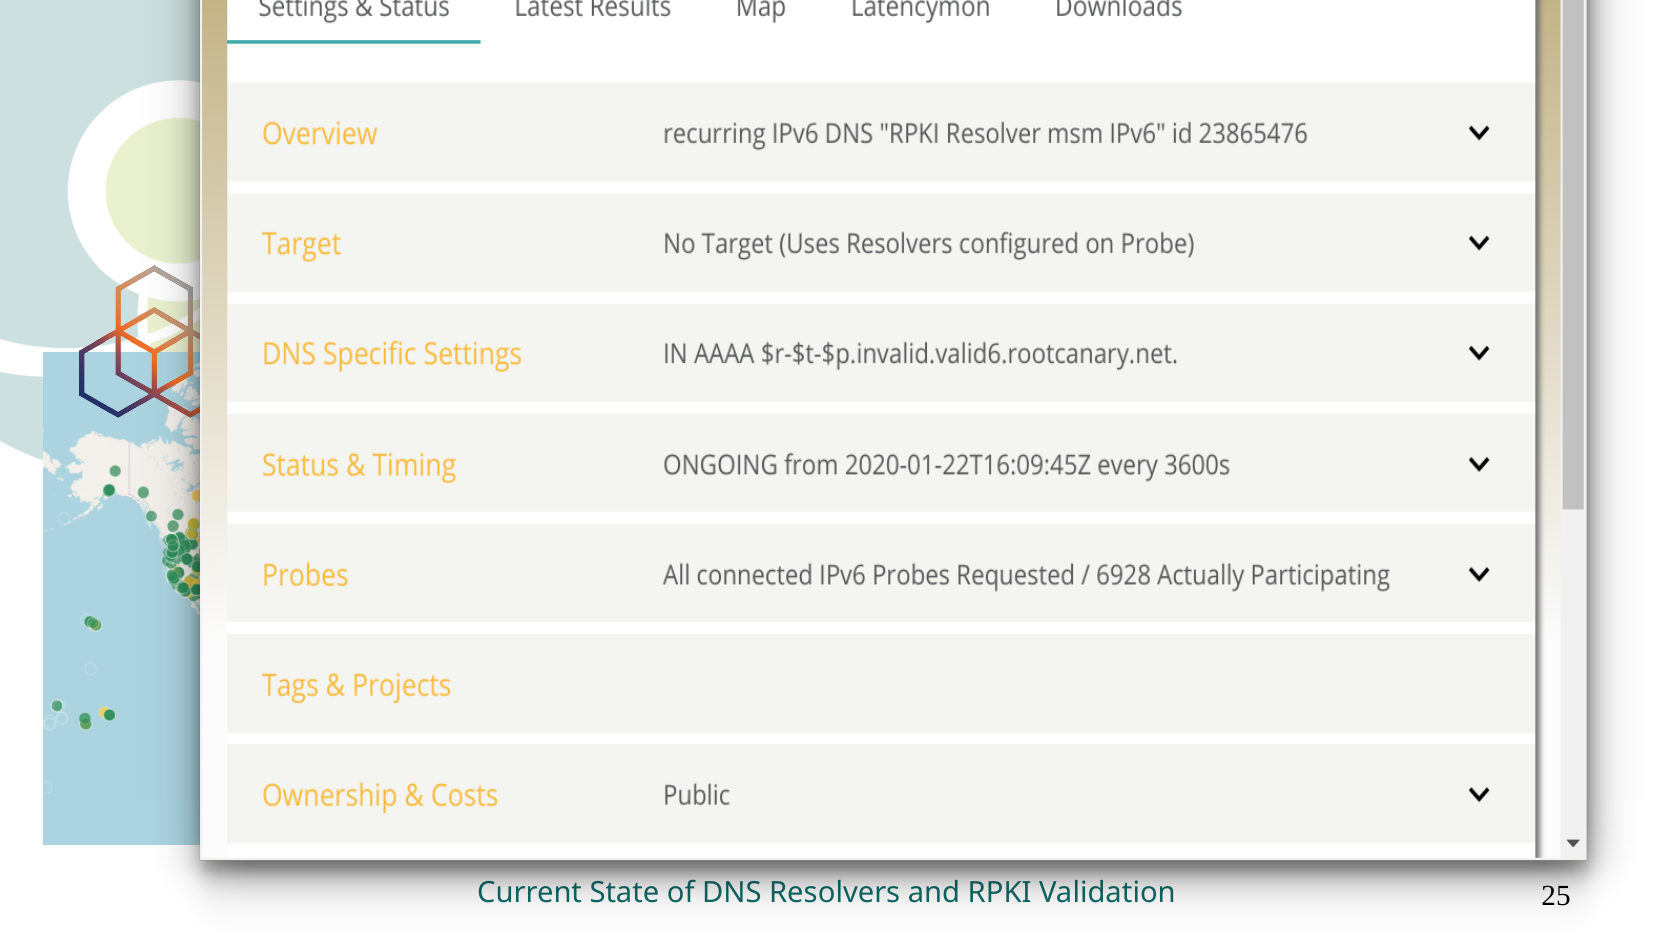

# Test setup
Current State of DNS Resolvers and RPKI Validation
25